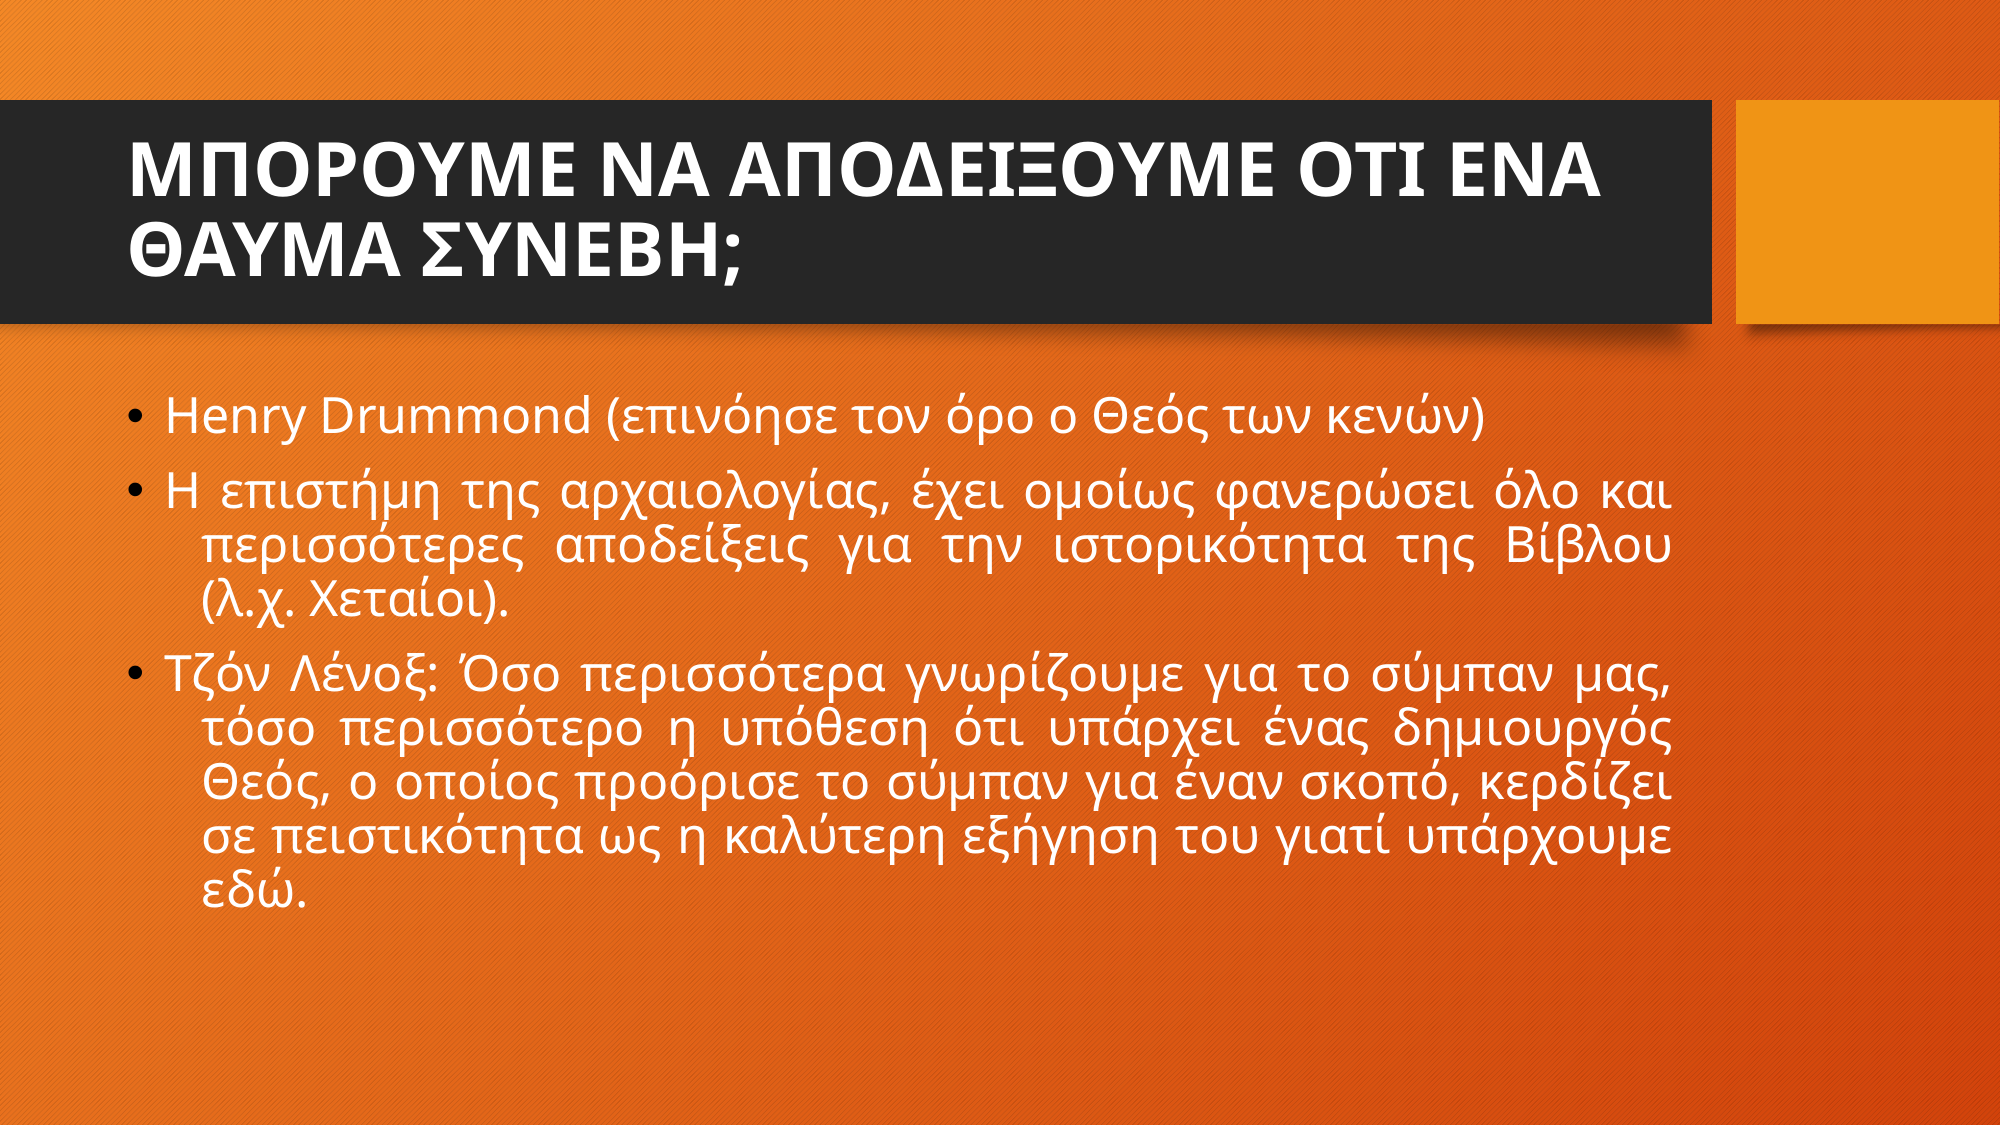

# ΜΠΟΡΟΥΜΕ ΝΑ ΑΠΟΔΕΙΞΟΥΜΕ ΟΤΙ ΕΝΑ ΘΑΥΜΑ ΣΥΝΕΒΗ;
Henry Drummond (επινόησε τον όρο ο Θεός των κενών)
Η επιστήμη της αρχαιολογίας, έχει ομοίως φανερώσει όλο και περισσότερες αποδείξεις για την ιστορικότητα της Βίβλου (λ.χ. Χεταίοι).
Τζόν Λένοξ: Όσο περισσότερα γνωρίζουμε για το σύμπαν μας, τόσο περισσότερο η υπόθεση ότι υπάρχει ένας δημιουργός Θεός, ο οποίος προόρισε το σύμπαν για έναν σκοπό, κερδίζει σε πειστικότητα ως η καλύτερη εξήγηση του γιατί υπάρχουμε εδώ.